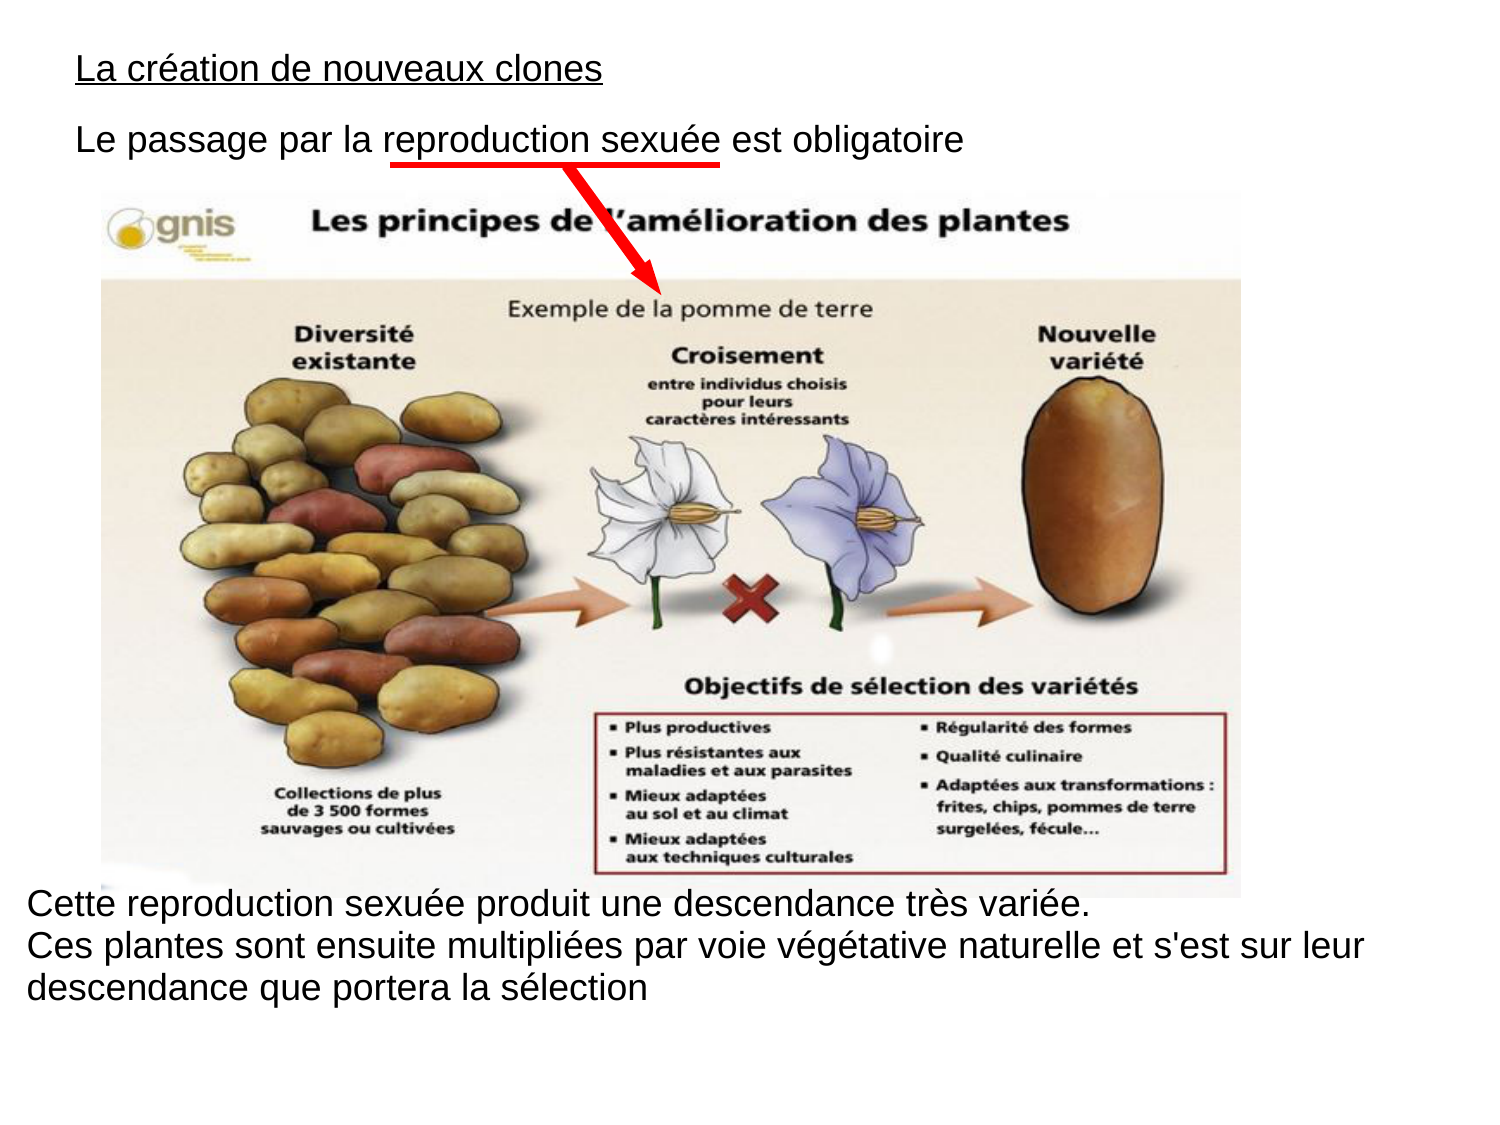

# La création de nouveaux clones
Le passage par la reproduction sexuée est obligatoire
Cette reproduction sexuée produit une descendance très variée.
Ces plantes sont ensuite multipliées par voie végétative naturelle et s'est sur leur descendance que portera la sélection